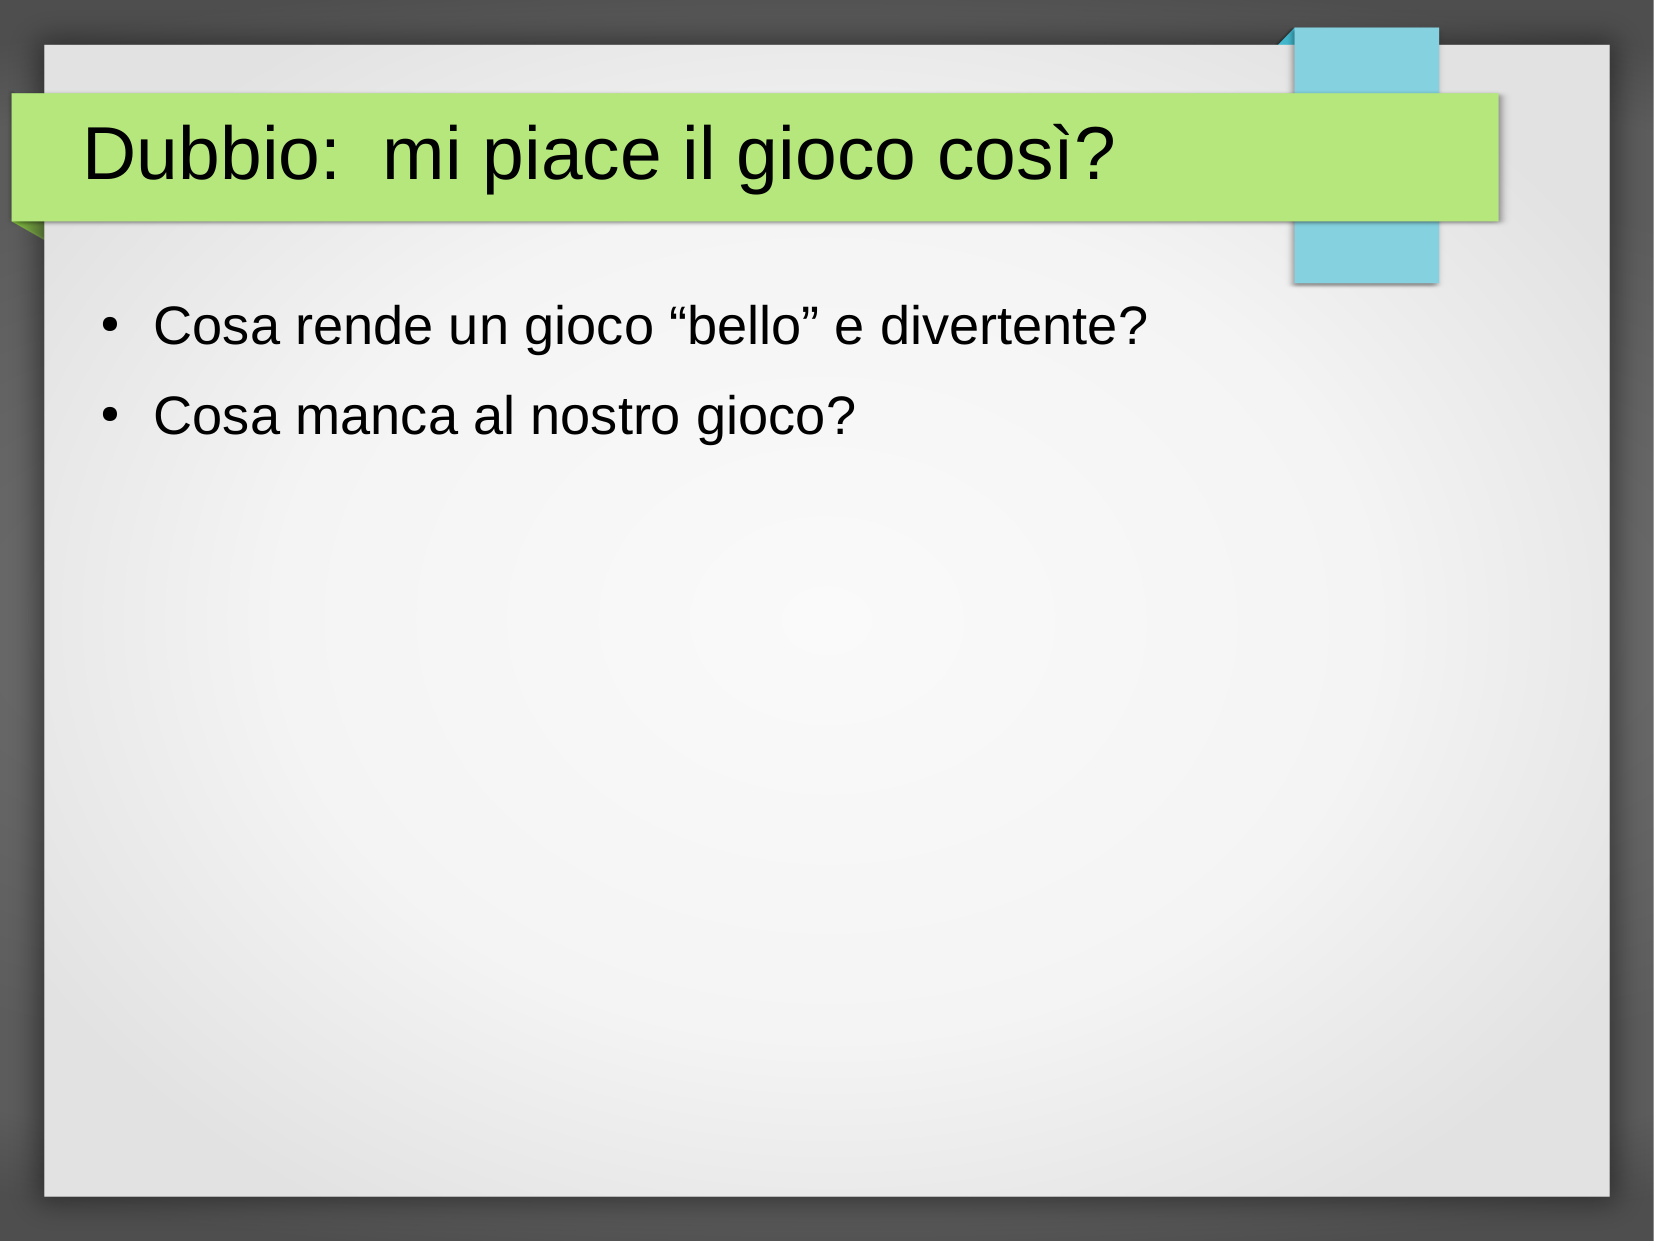

# Dubbio: mi piace il gioco così?
Cosa rende un gioco “bello” e divertente?
Cosa manca al nostro gioco?